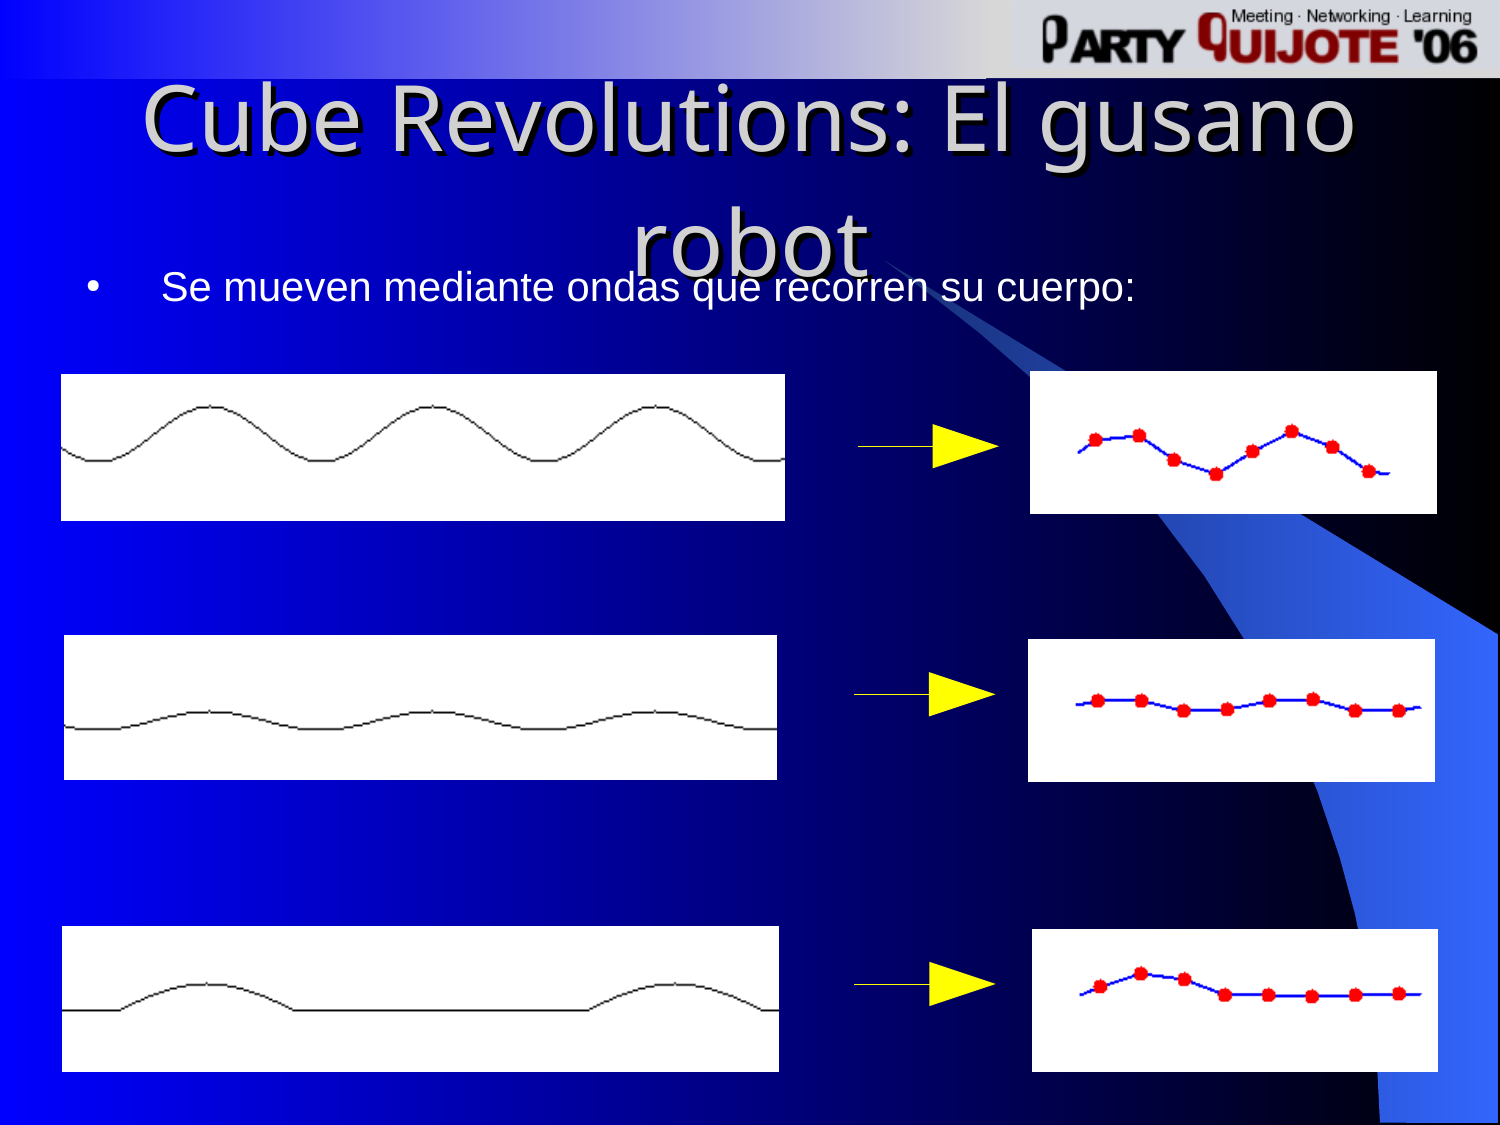

# Cube Revolutions: El gusano robot
Se mueven mediante ondas que recorren su cuerpo: